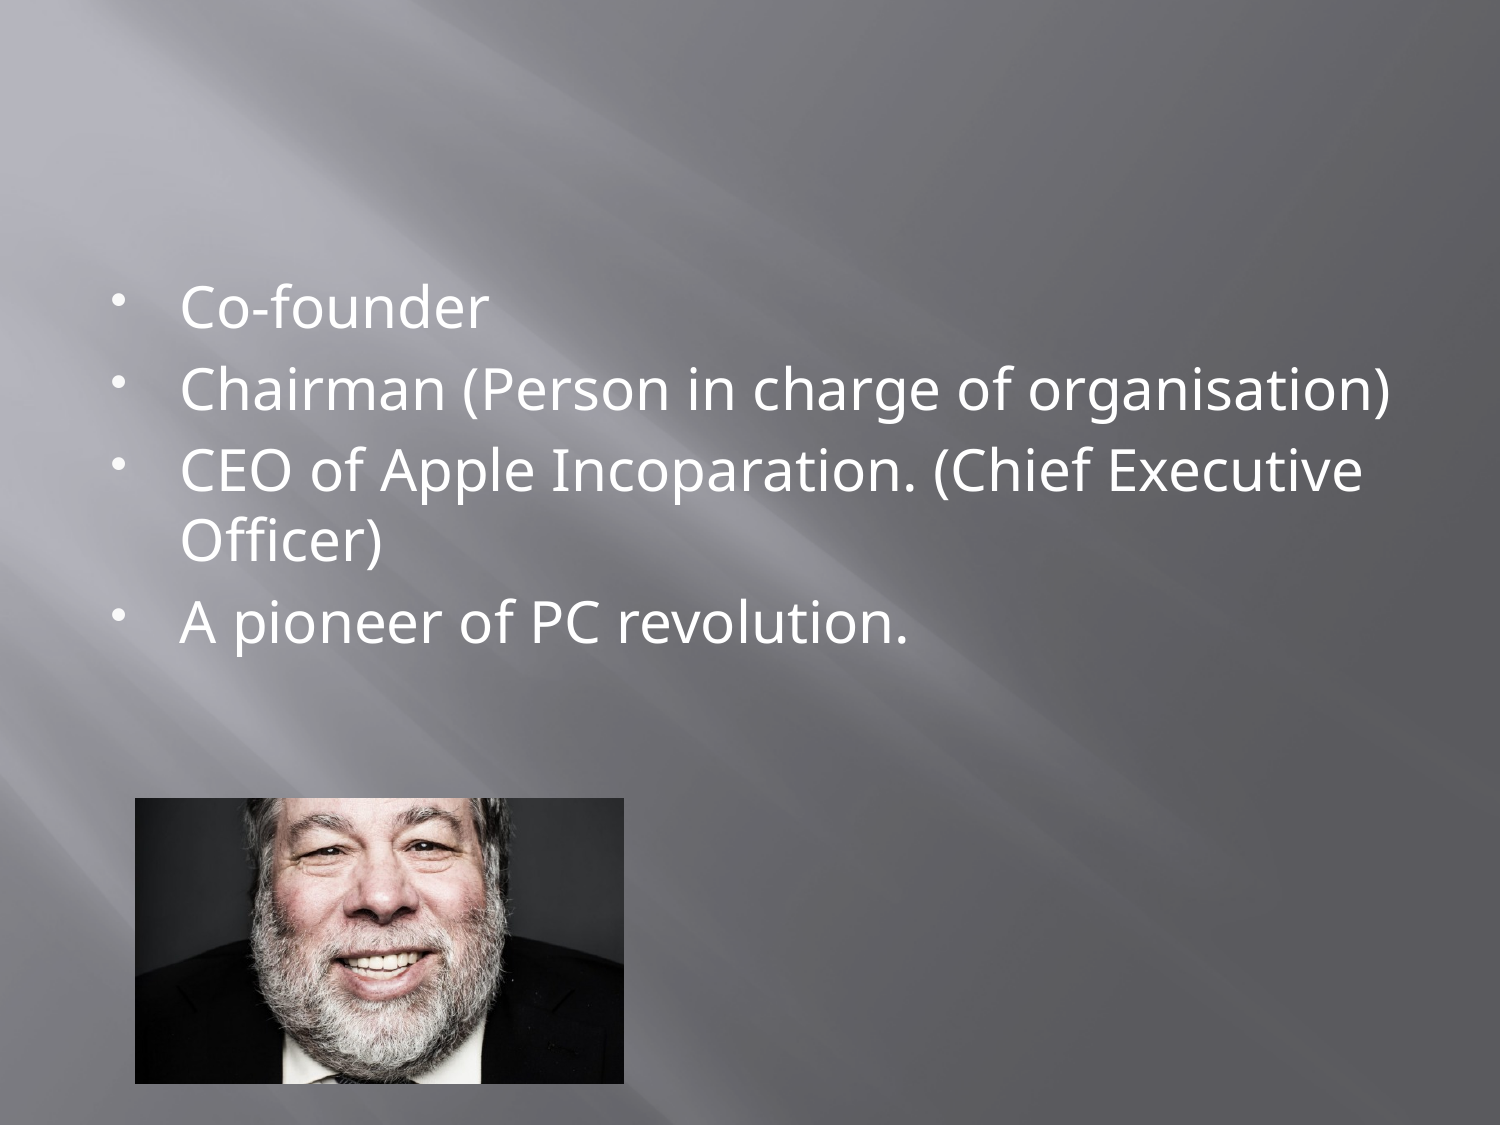

#
Co-founder
Chairman (Person in charge of organisation)
CEO of Apple Incoparation. (Chief Executive Officer)
A pioneer of PC revolution.